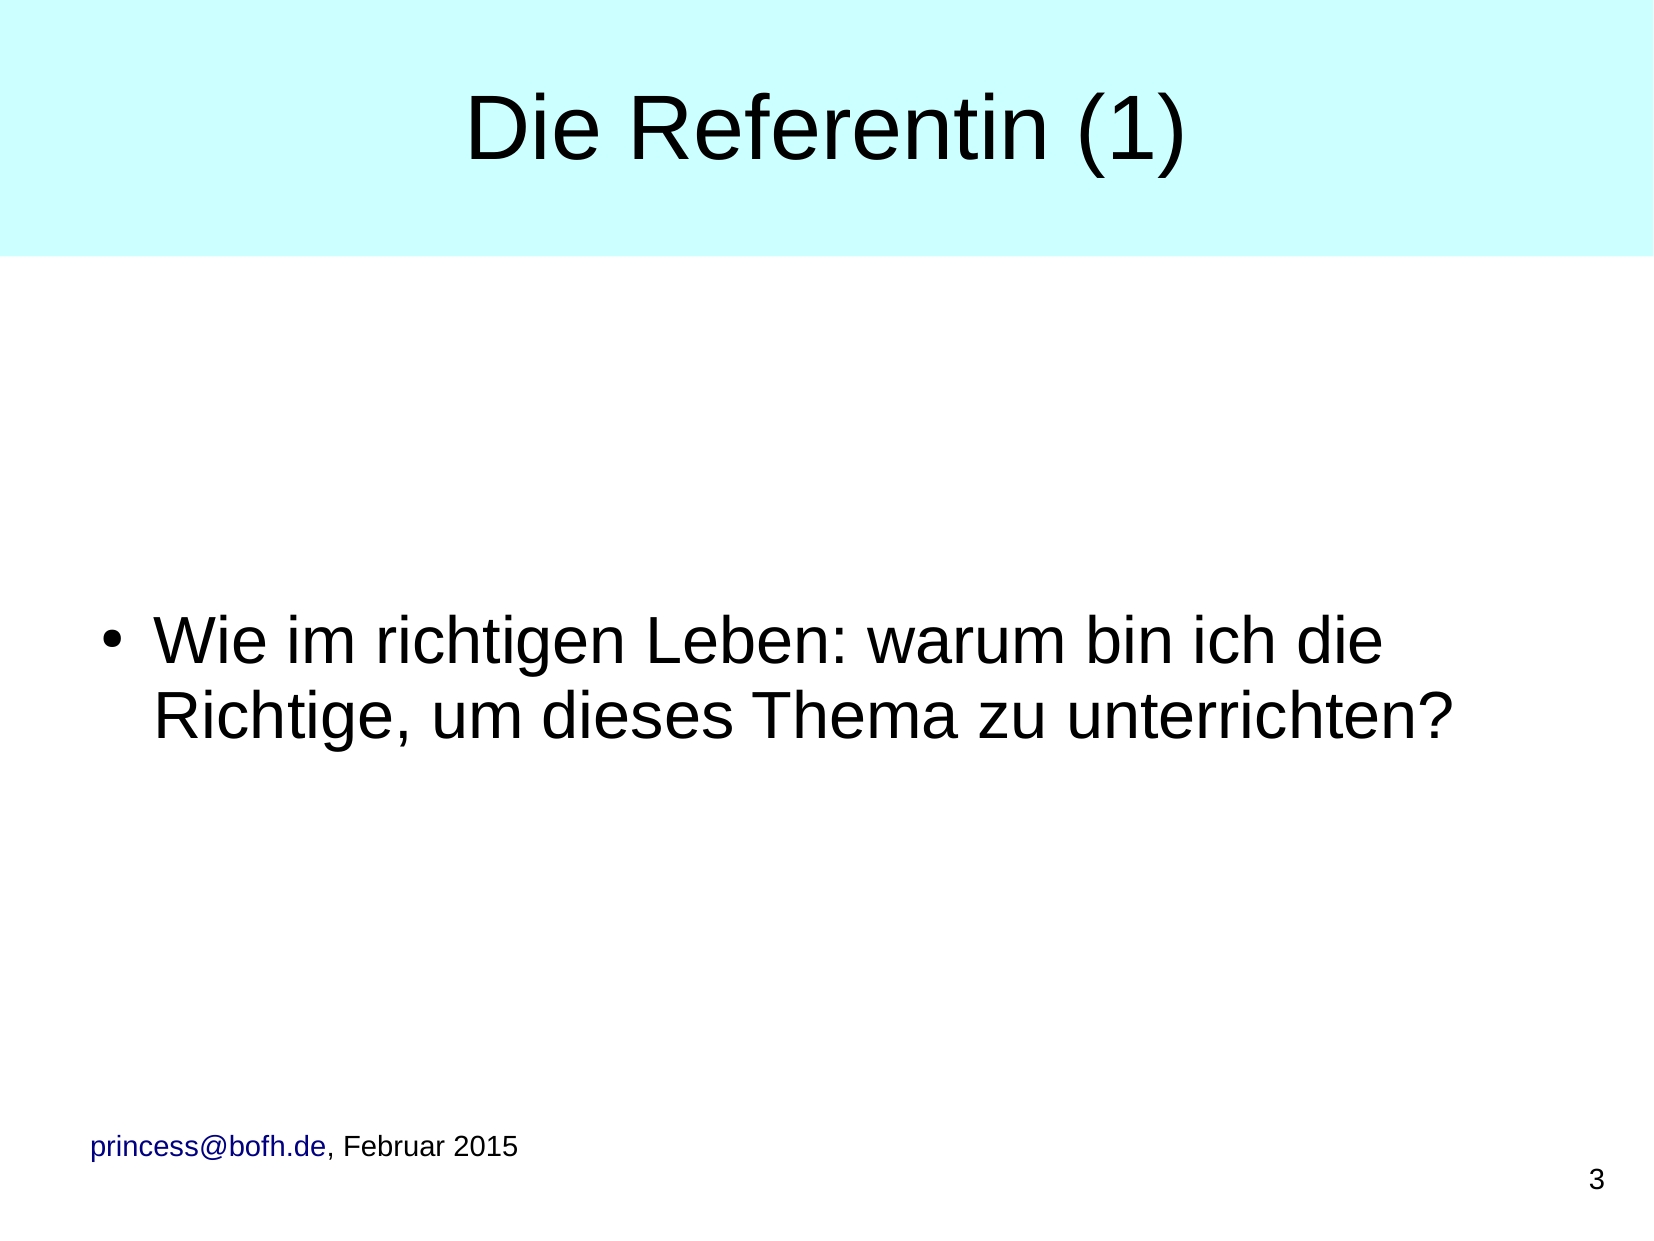

# Die Referentin (1)
Wie im richtigen Leben: warum bin ich die Richtige, um dieses Thema zu unterrichten?
Andi @ Furtwangen 2015